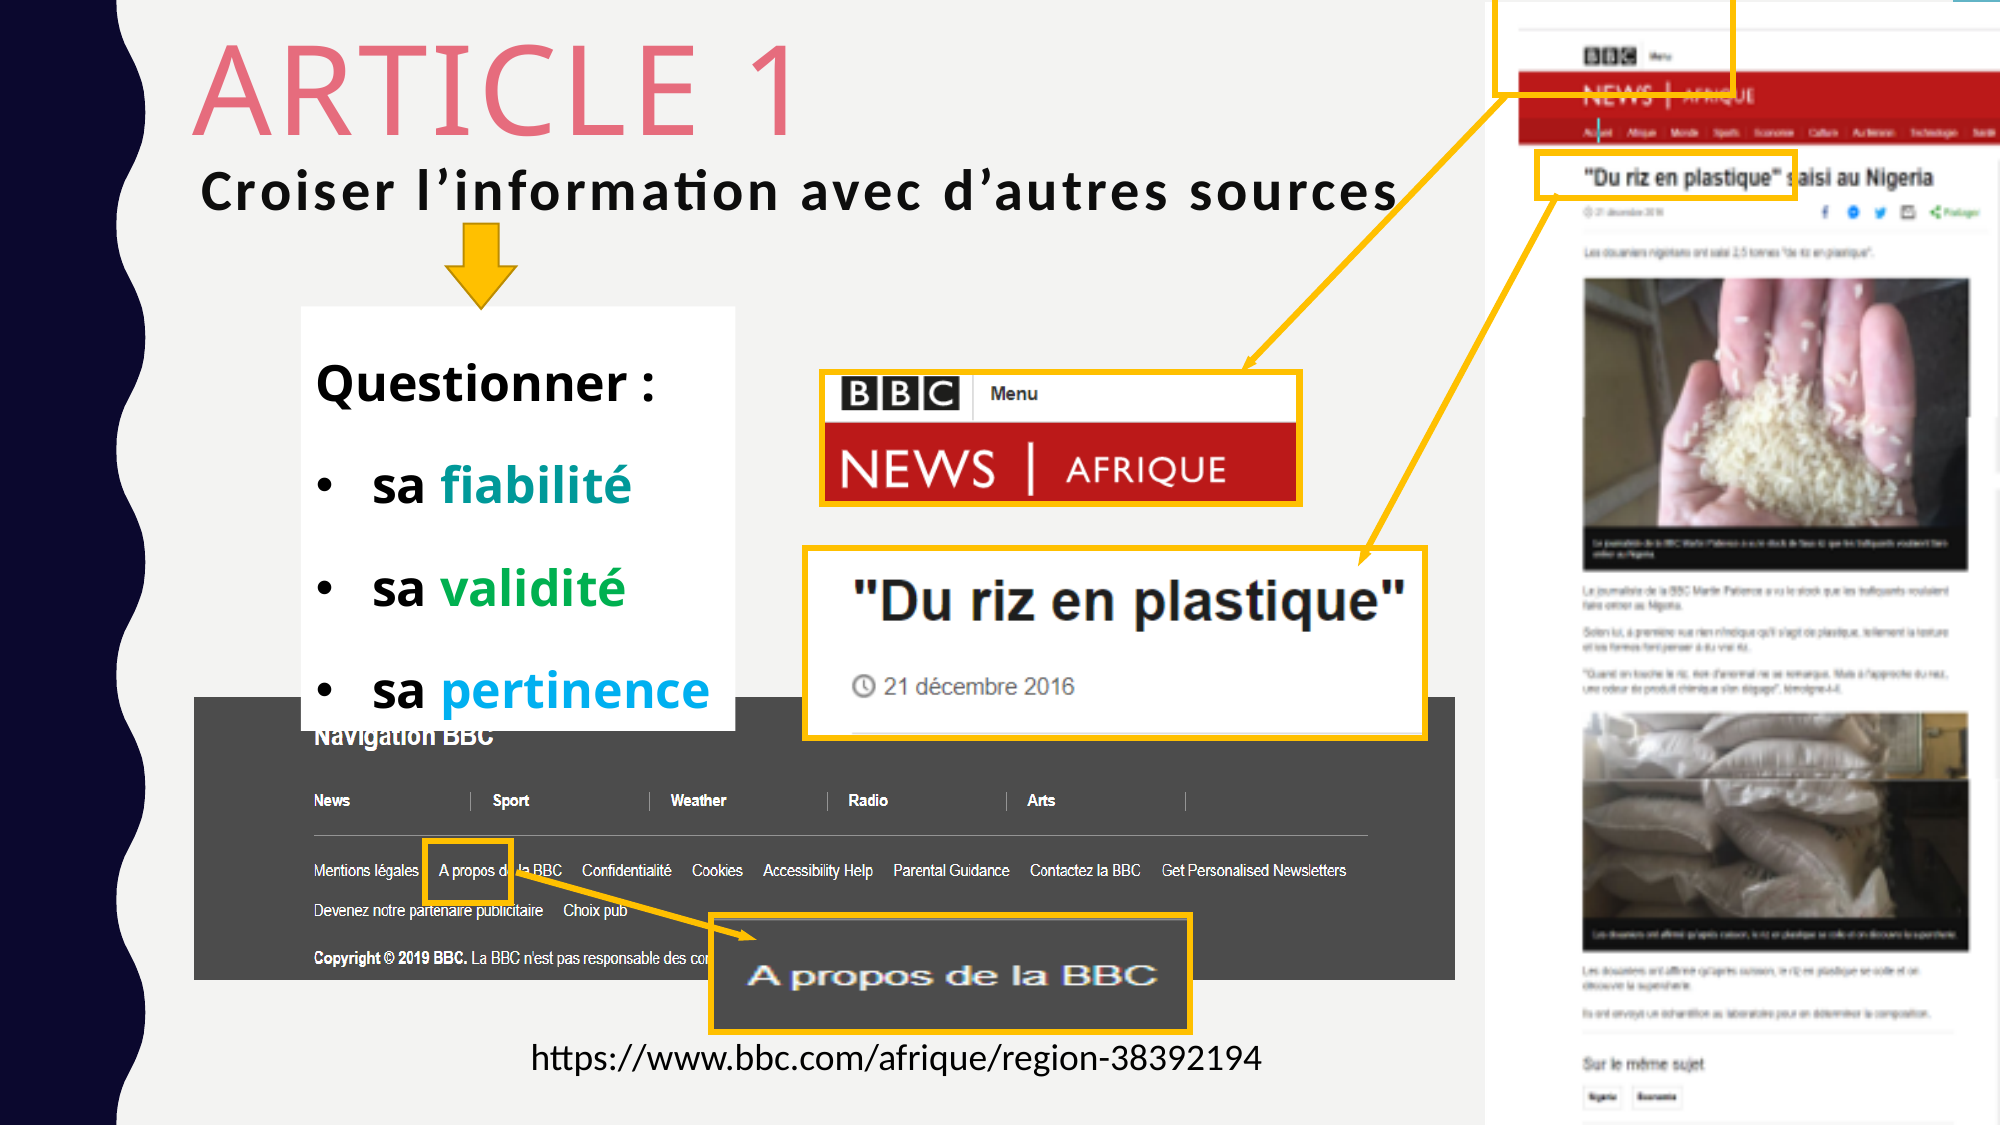

# Article 1
Croiser l’information avec d’autres sources
Questionner :
sa fiabilité
sa validité
sa pertinence
https://www.bbc.com/afrique/region-38392194